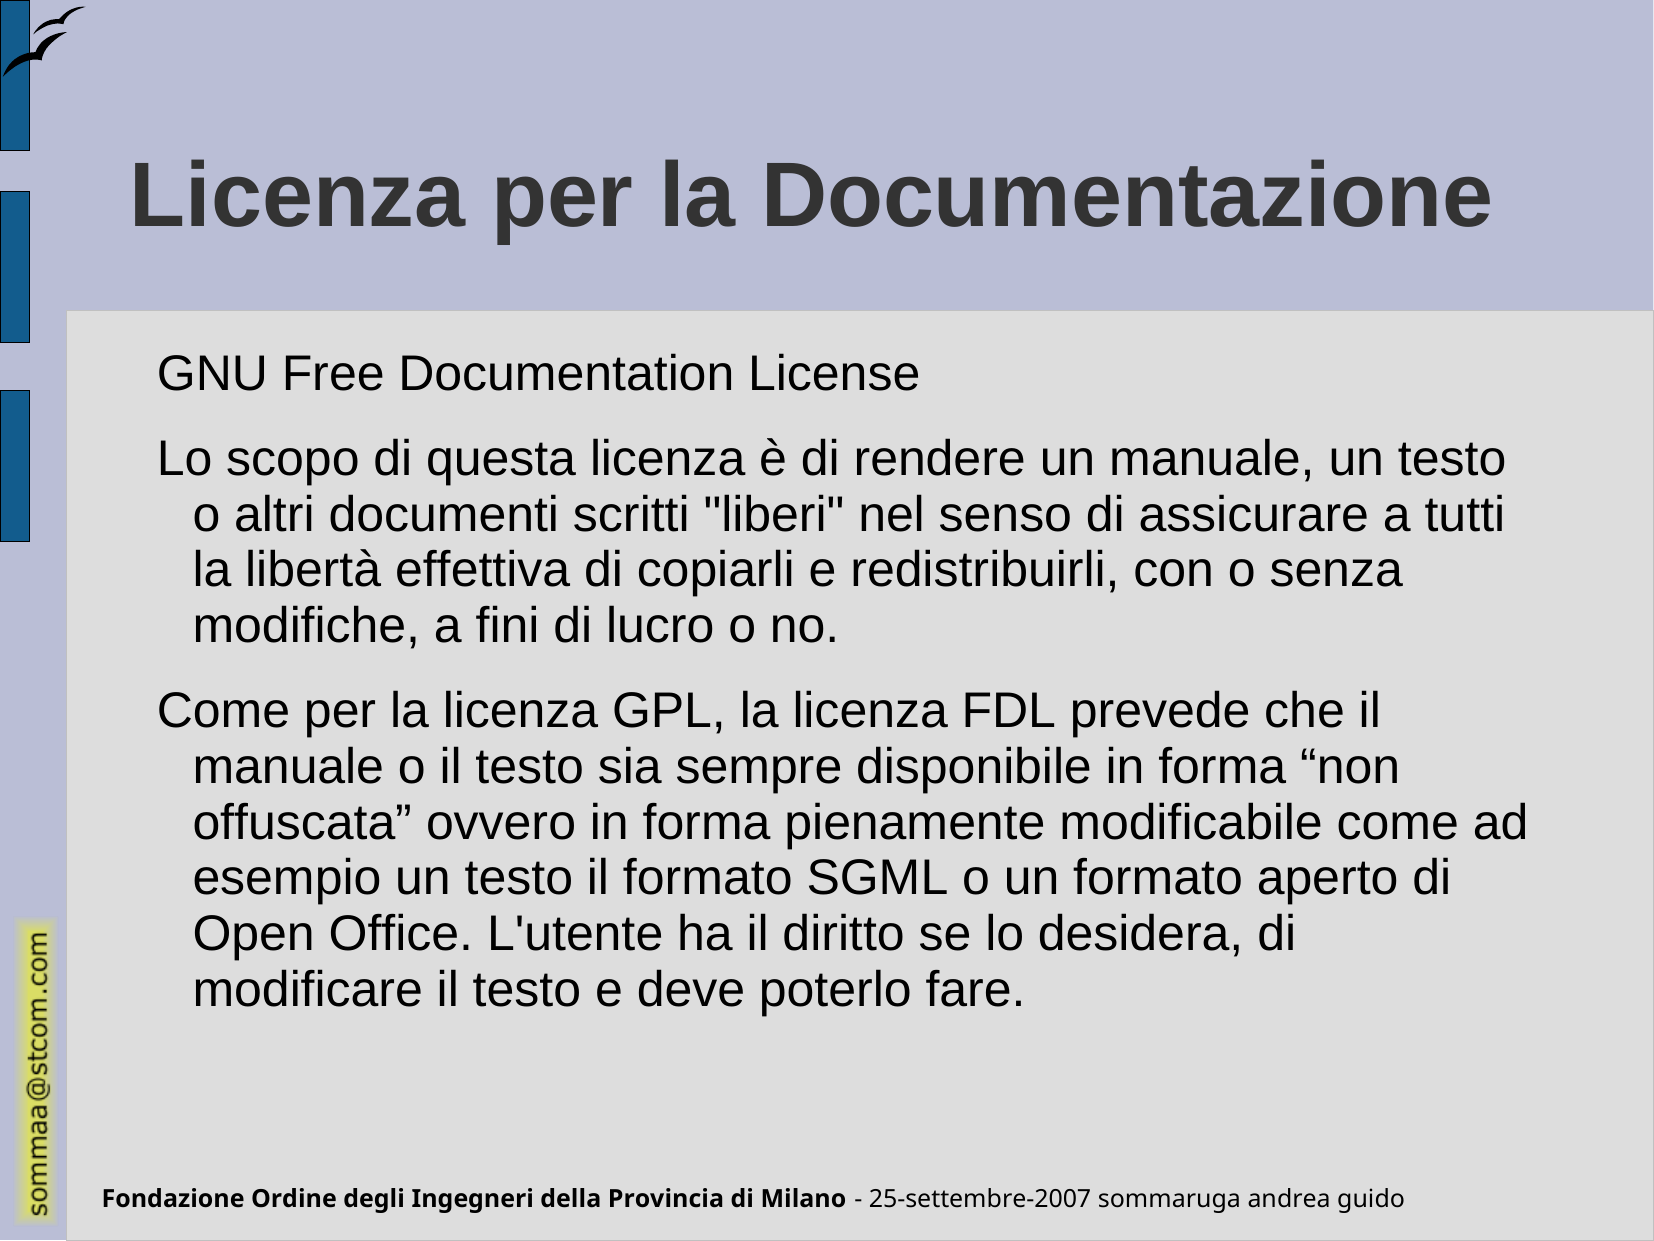

# Licenza per la Documentazione
GNU Free Documentation License
Lo scopo di questa licenza è di rendere un manuale, un testo o altri documenti scritti "liberi" nel senso di assicurare a tutti la libertà effettiva di copiarli e redistribuirli, con o senza modifiche, a fini di lucro o no.
Come per la licenza GPL, la licenza FDL prevede che il manuale o il testo sia sempre disponibile in forma “non offuscata” ovvero in forma pienamente modificabile come ad esempio un testo il formato SGML o un formato aperto di Open Office. L'utente ha il diritto se lo desidera, di modificare il testo e deve poterlo fare.